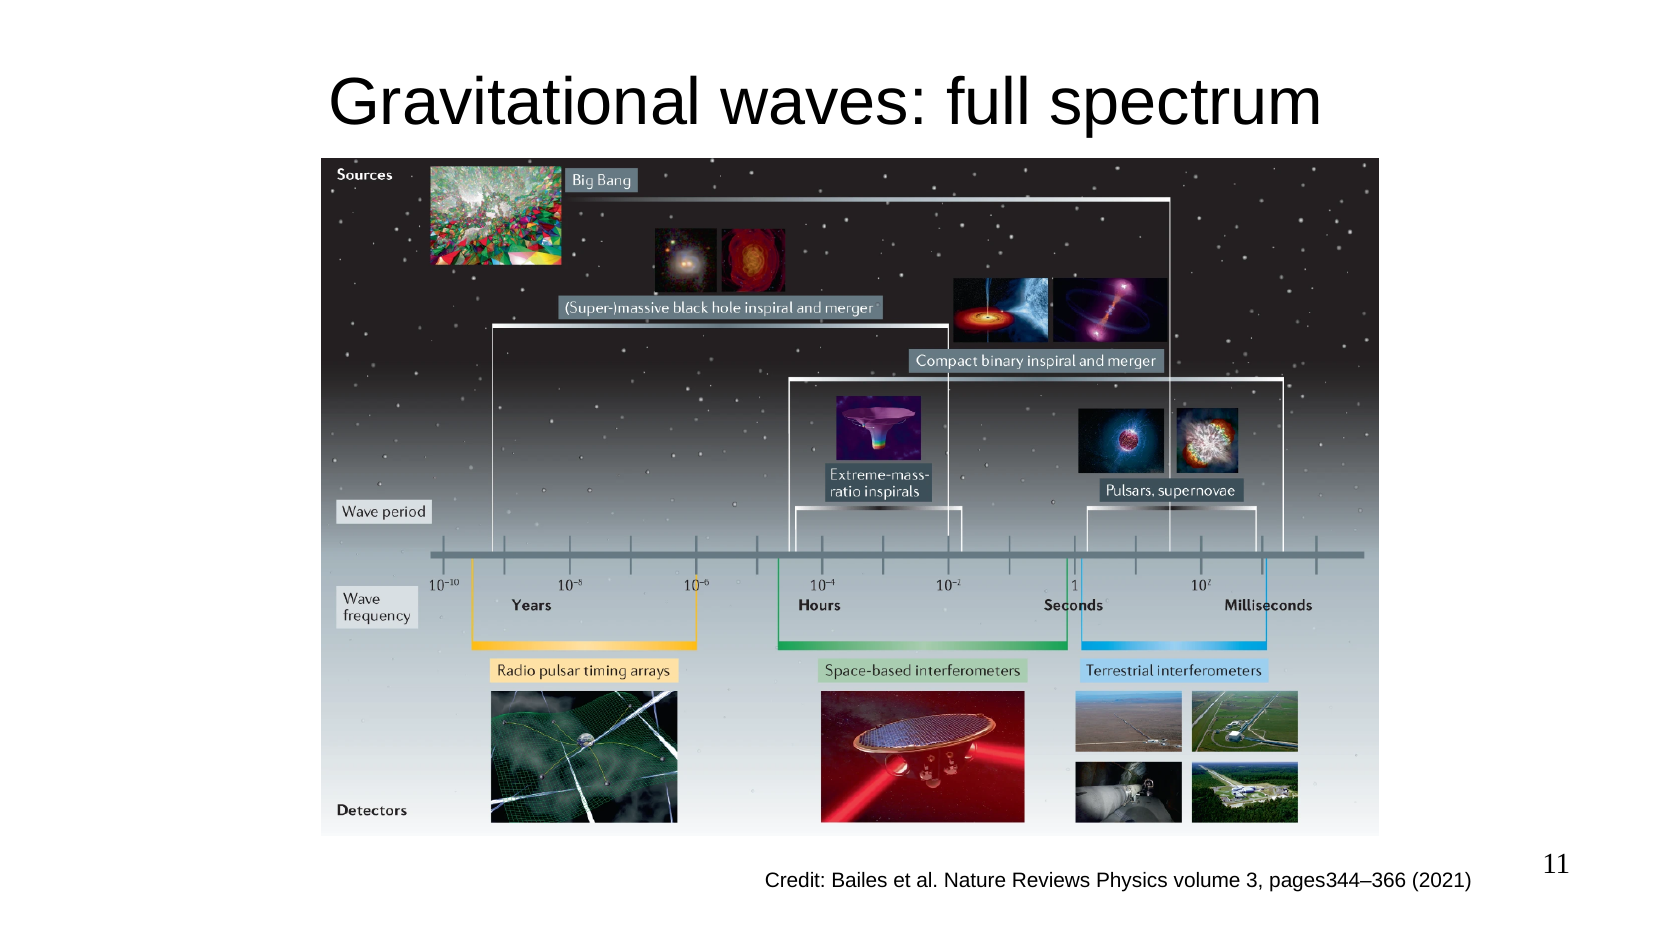

# Gravitational waves: full spectrum
11
Credit: Bailes et al. Nature Reviews Physics volume 3, pages344–366 (2021)